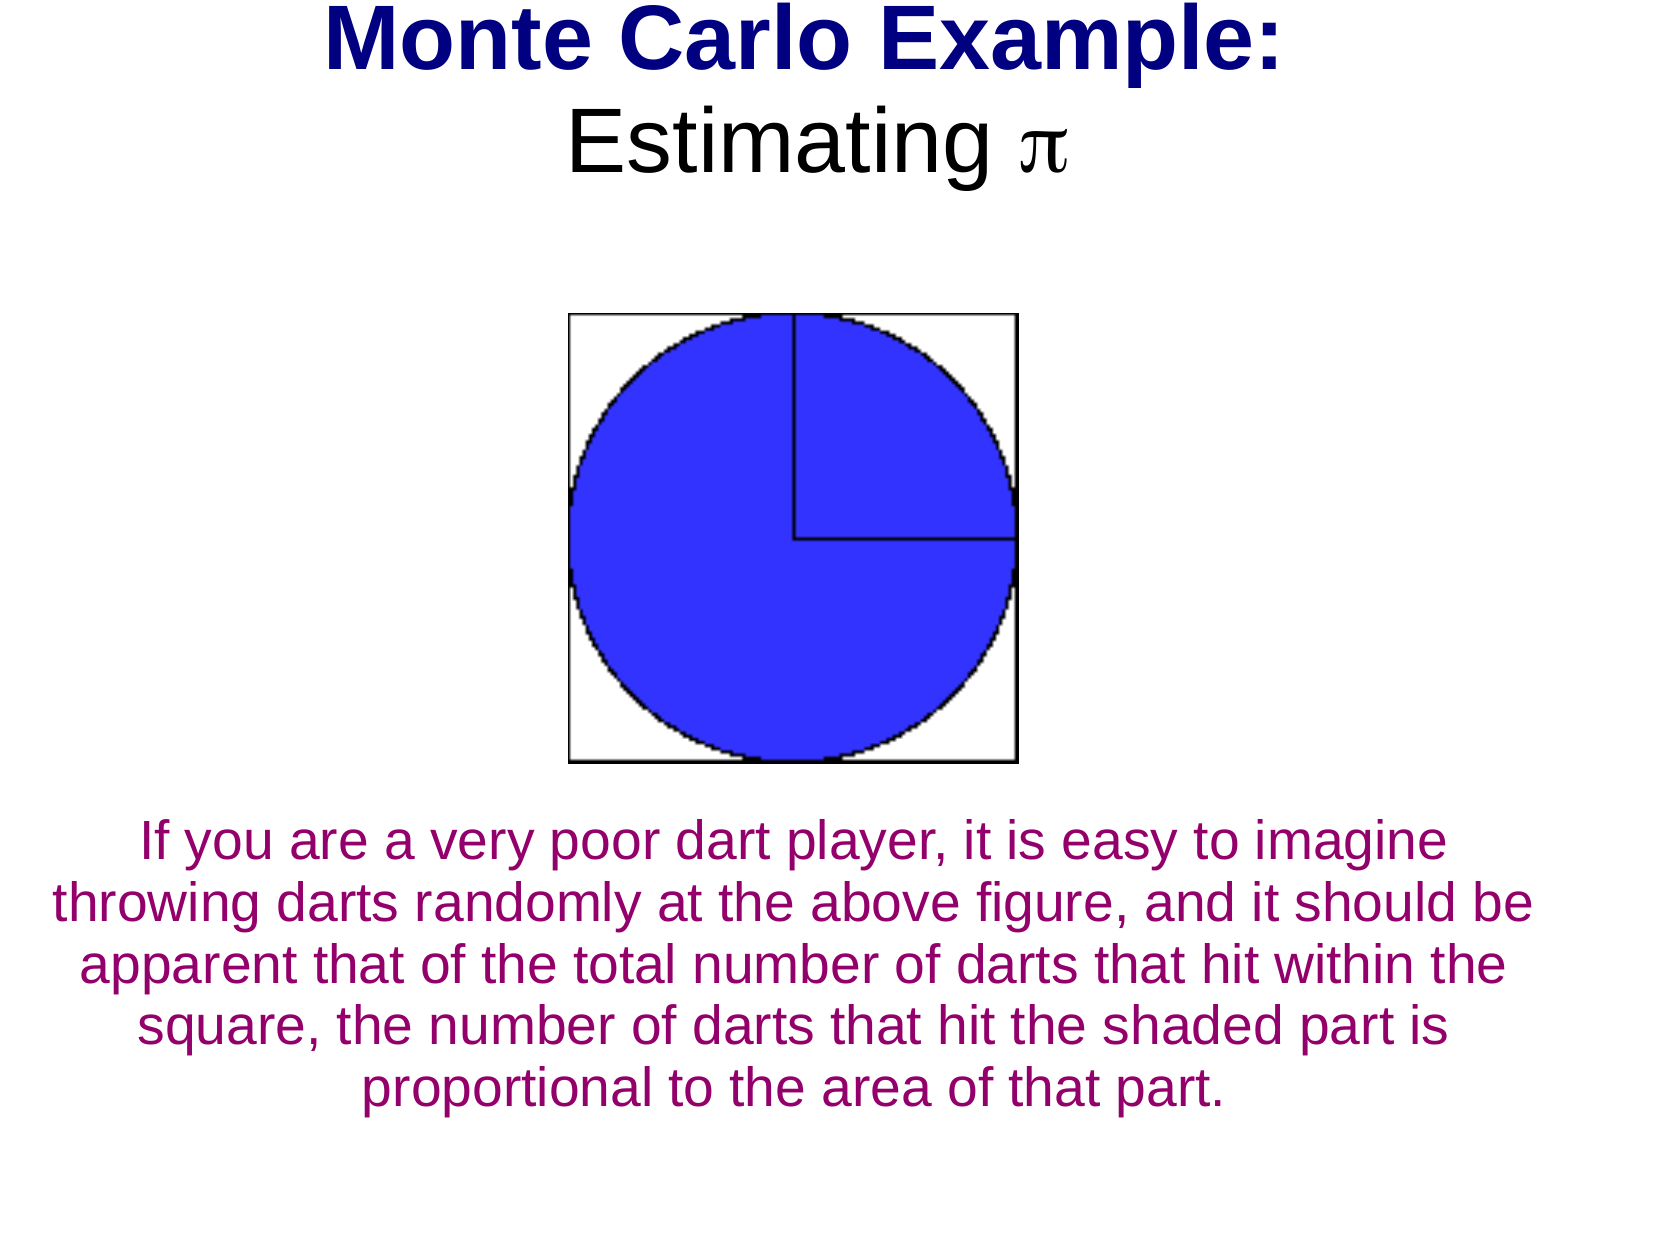

Monte Carlo Example:
Estimating 
If you are a very poor dart player, it is easy to imagine throwing darts randomly at the above figure, and it should be apparent that of the total number of darts that hit within the square, the number of darts that hit the shaded part is proportional to the area of that part.